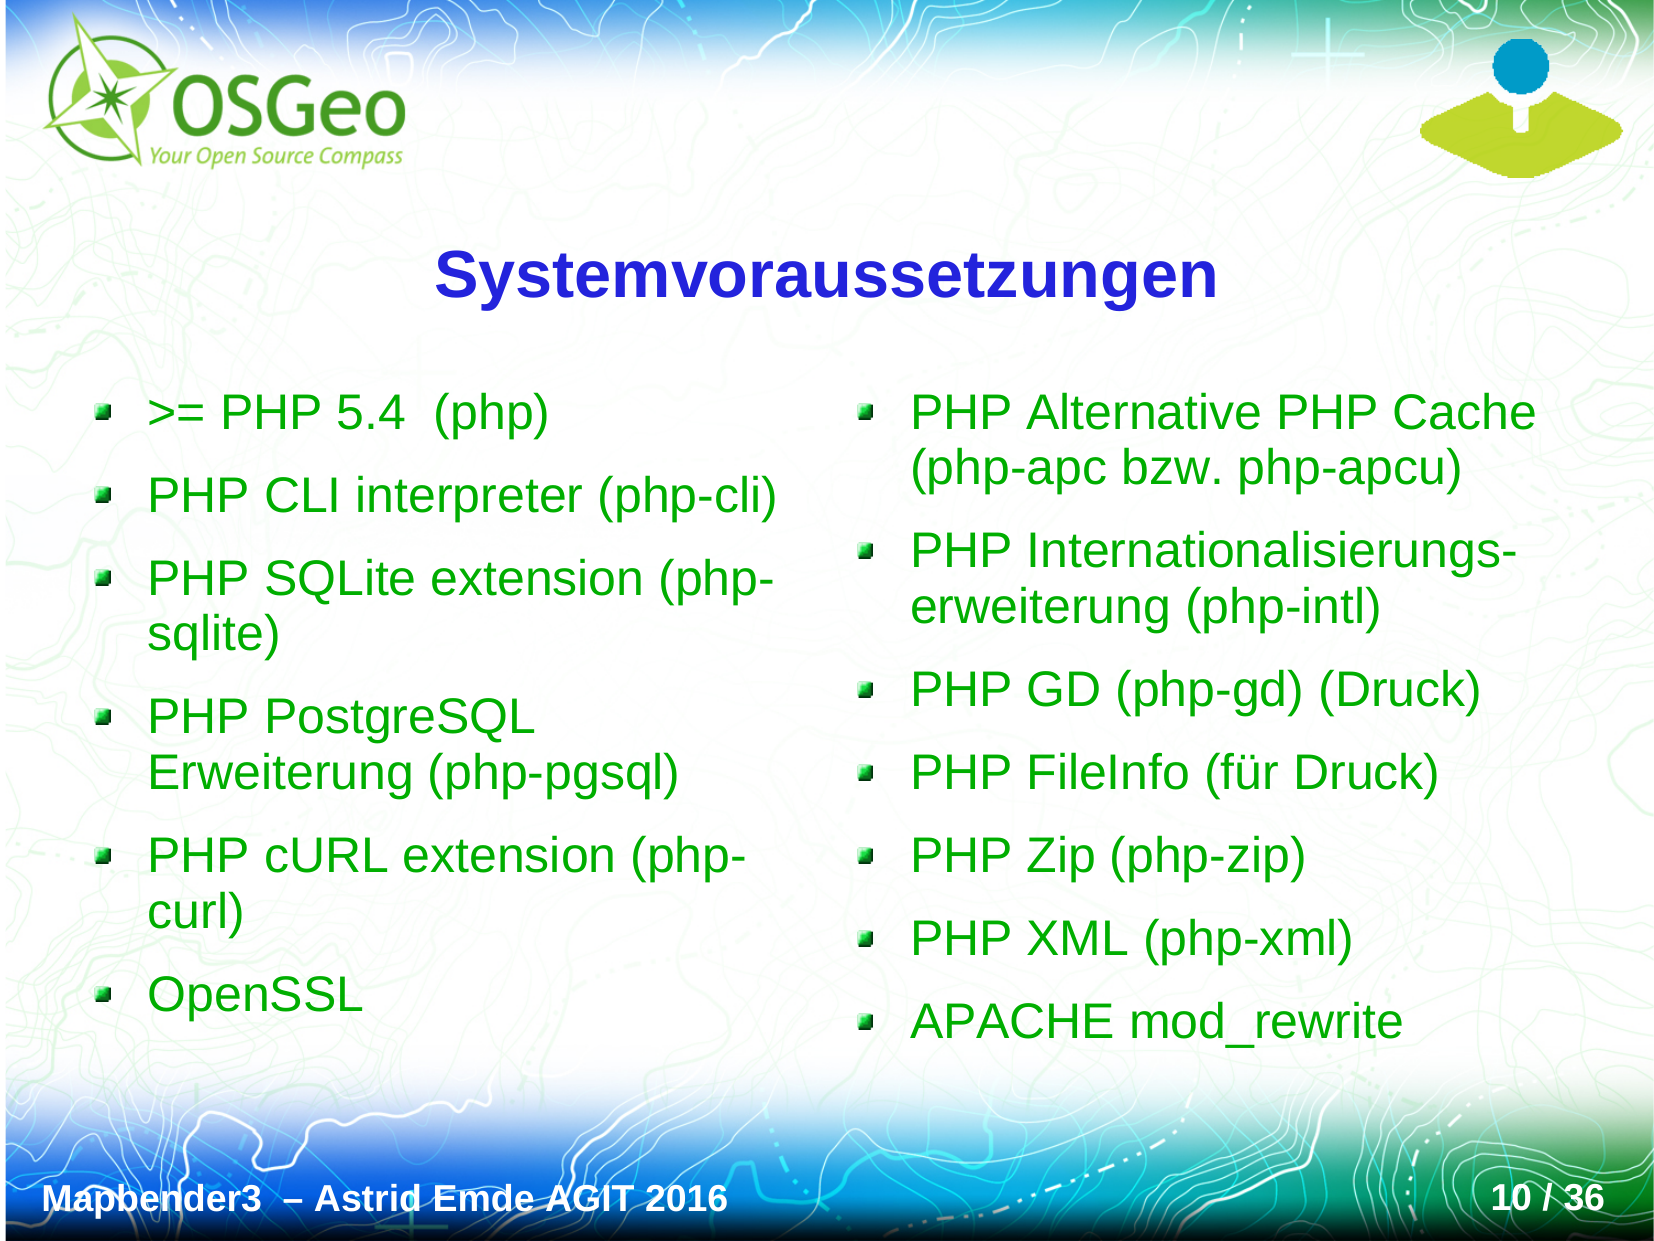

# Systemvoraussetzungen
>= PHP 5.4 (php)
PHP CLI interpreter (php-cli)
PHP SQLite extension (php-sqlite)
PHP PostgreSQL Erweiterung (php-pgsql)
PHP cURL extension (php-curl)
OpenSSL
PHP Alternative PHP Cache (php-apc bzw. php-apcu)
PHP Internationalisierungs-erweiterung (php-intl)
PHP GD (php-gd) (Druck)
PHP FileInfo (für Druck)
PHP Zip (php-zip)
PHP XML (php-xml)
APACHE mod_rewrite